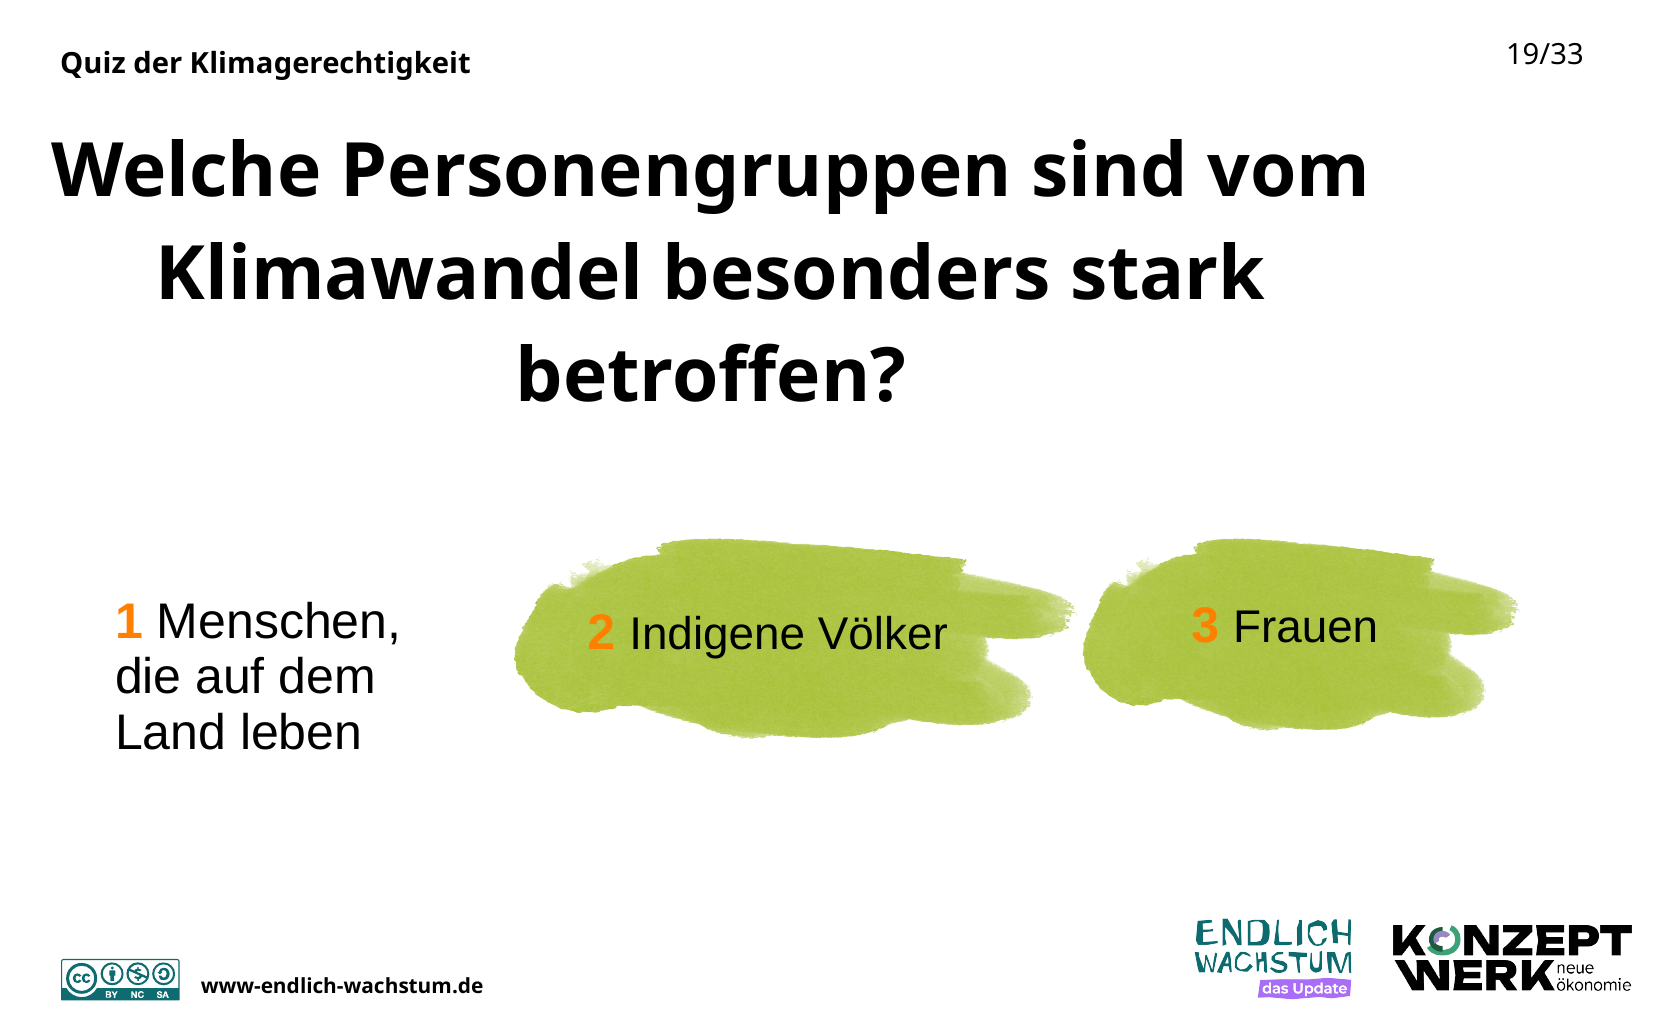

19
Quiz der Klimagerechtigkeit
# Welche Personengruppen sind vom Klimawandel besonders stark betroffen?
1 Menschen, die auf dem Land leben
3 Frauen
2 Indigene Völker